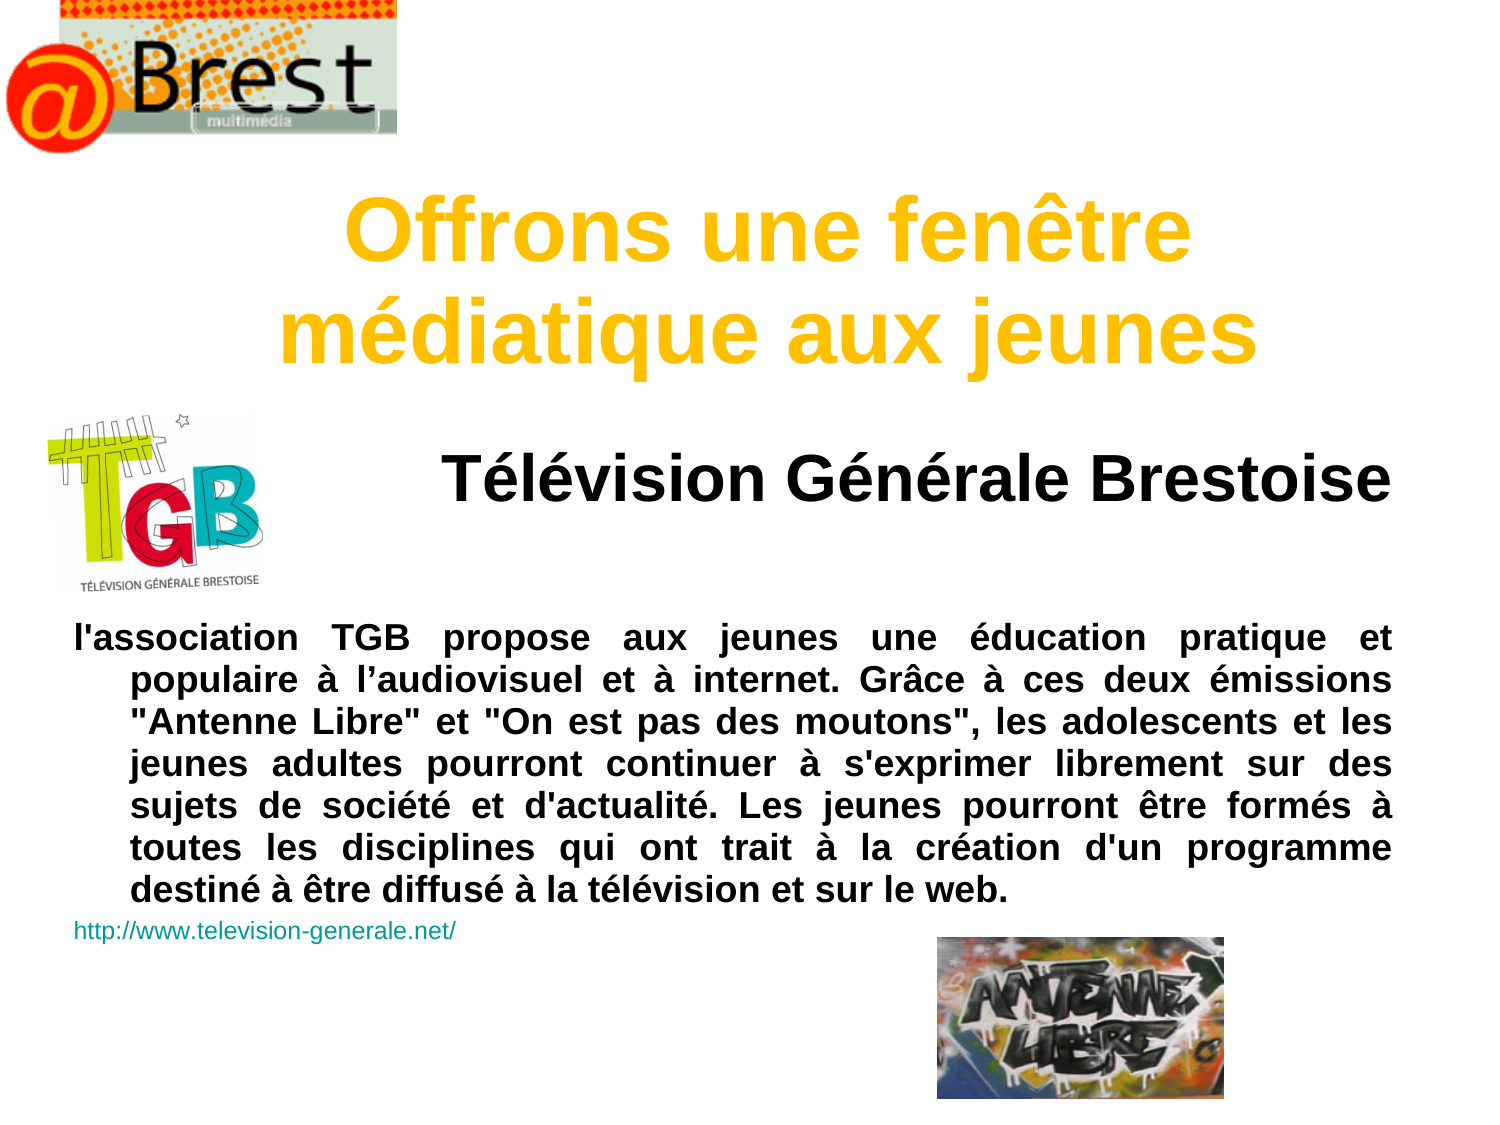

# Offrons une fenêtre médiatique aux jeunes
Télévision Générale Brestoise
l'association TGB propose aux jeunes une éducation pratique et populaire à l’audiovisuel et à internet. Grâce à ces deux émissions "Antenne Libre" et "On est pas des moutons", les adolescents et les jeunes adultes pourront continuer à s'exprimer librement sur des sujets de société et d'actualité. Les jeunes pourront être formés à toutes les disciplines qui ont trait à la création d'un programme destiné à être diffusé à la télévision et sur le web.
http://www.television-generale.net/